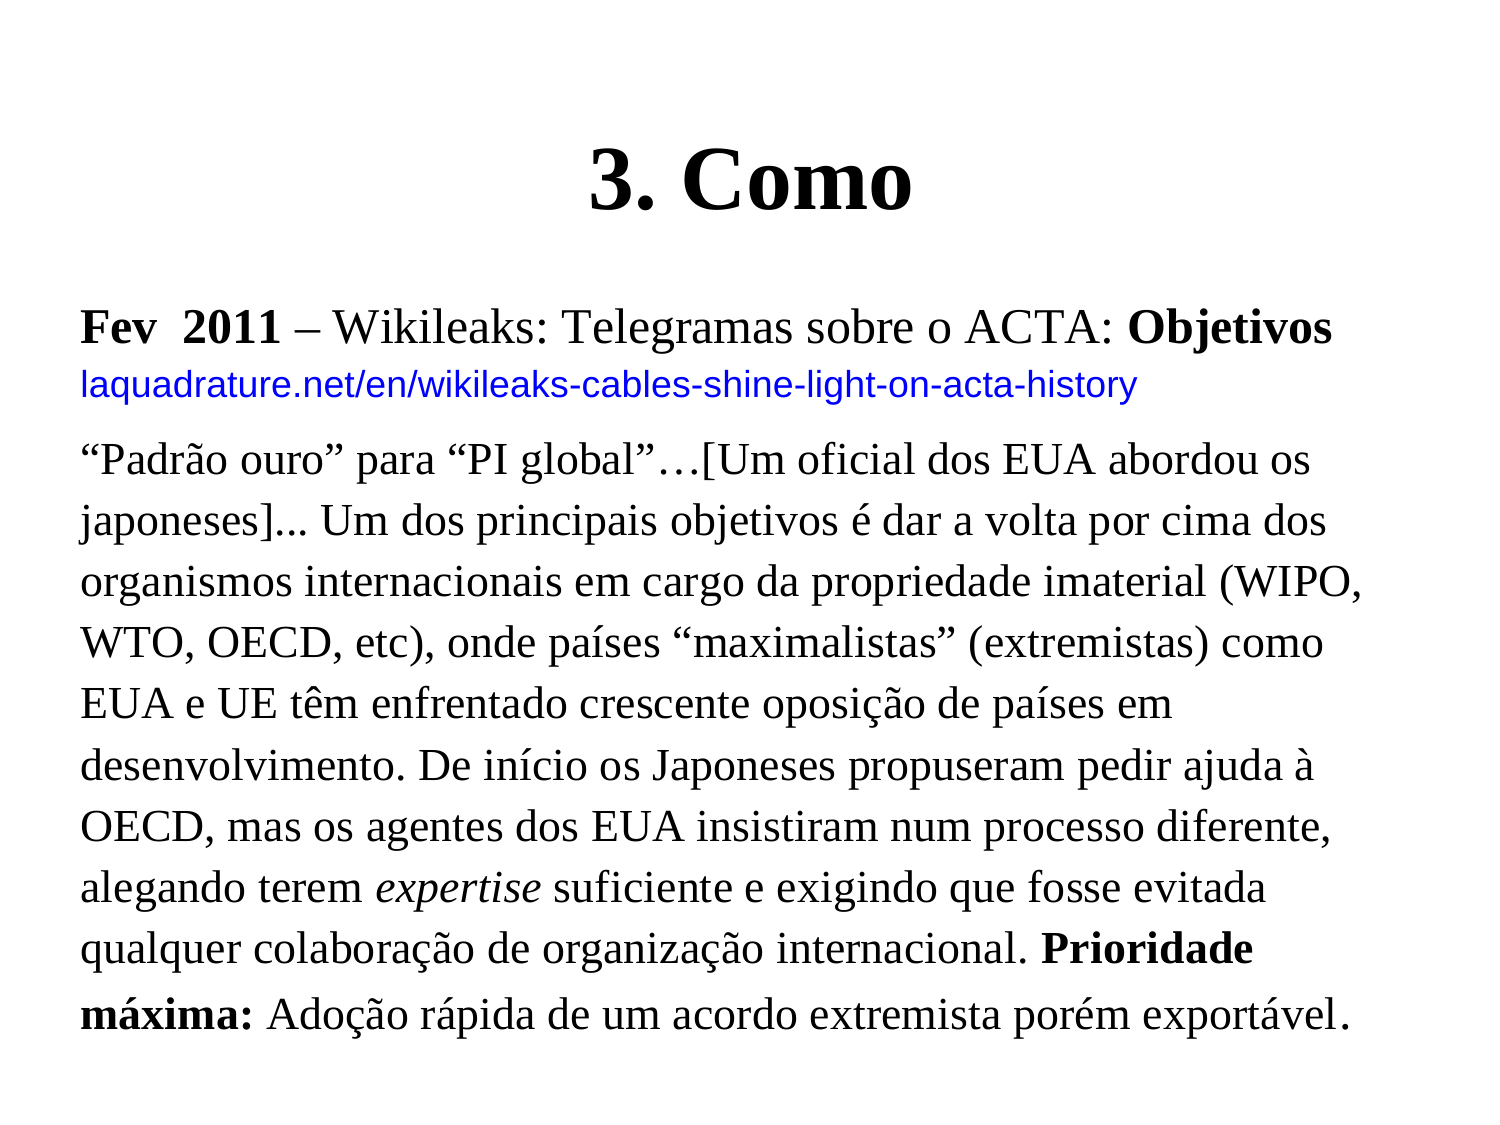

# 3. Como
Fev 2011 – Wikileaks: Telegramas sobre o ACTA: Objetivos
laquadrature.net/en/wikileaks-cables-shine-light-on-acta-history
“Padrão ouro” para “PI global”…[Um oficial dos EUA abordou os japoneses]... Um dos principais objetivos é dar a volta por cima dos organismos internacionais em cargo da propriedade imaterial (WIPO, WTO, OECD, etc), onde países “maximalistas” (extremistas) como EUA e UE têm enfrentado crescente oposição de países em desenvolvimento. De início os Japoneses propuseram pedir ajuda à OECD, mas os agentes dos EUA insistiram num processo diferente, alegando terem expertise suficiente e exigindo que fosse evitada qualquer colaboração de organização internacional. Prioridade máxima: Adoção rápida de um acordo extremista porém exportável.